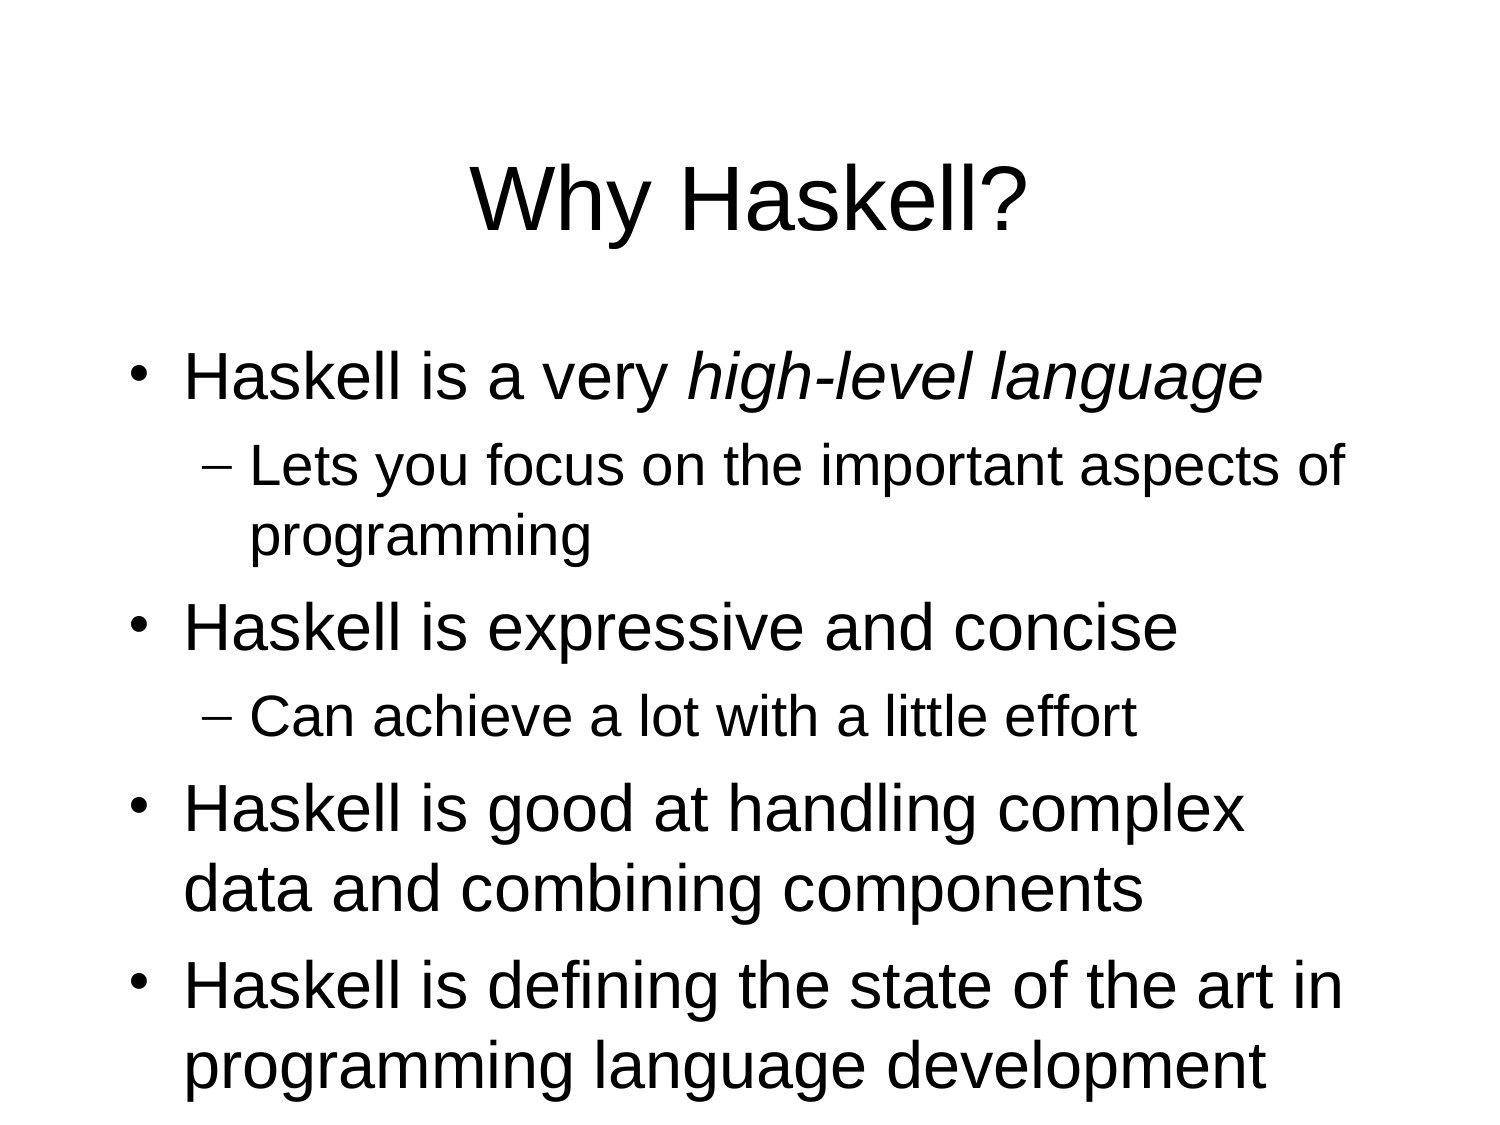

# Why Haskell?
Haskell is a very high-level language
Lets you focus on the important aspects of programming
Haskell is expressive and concise
Can achieve a lot with a little effort
Haskell is good at handling complex data and combining components
Haskell is defining the state of the art in programming language development
Haskell is not a particularly high-performance language
Prioritizes programmer-time over computer-time